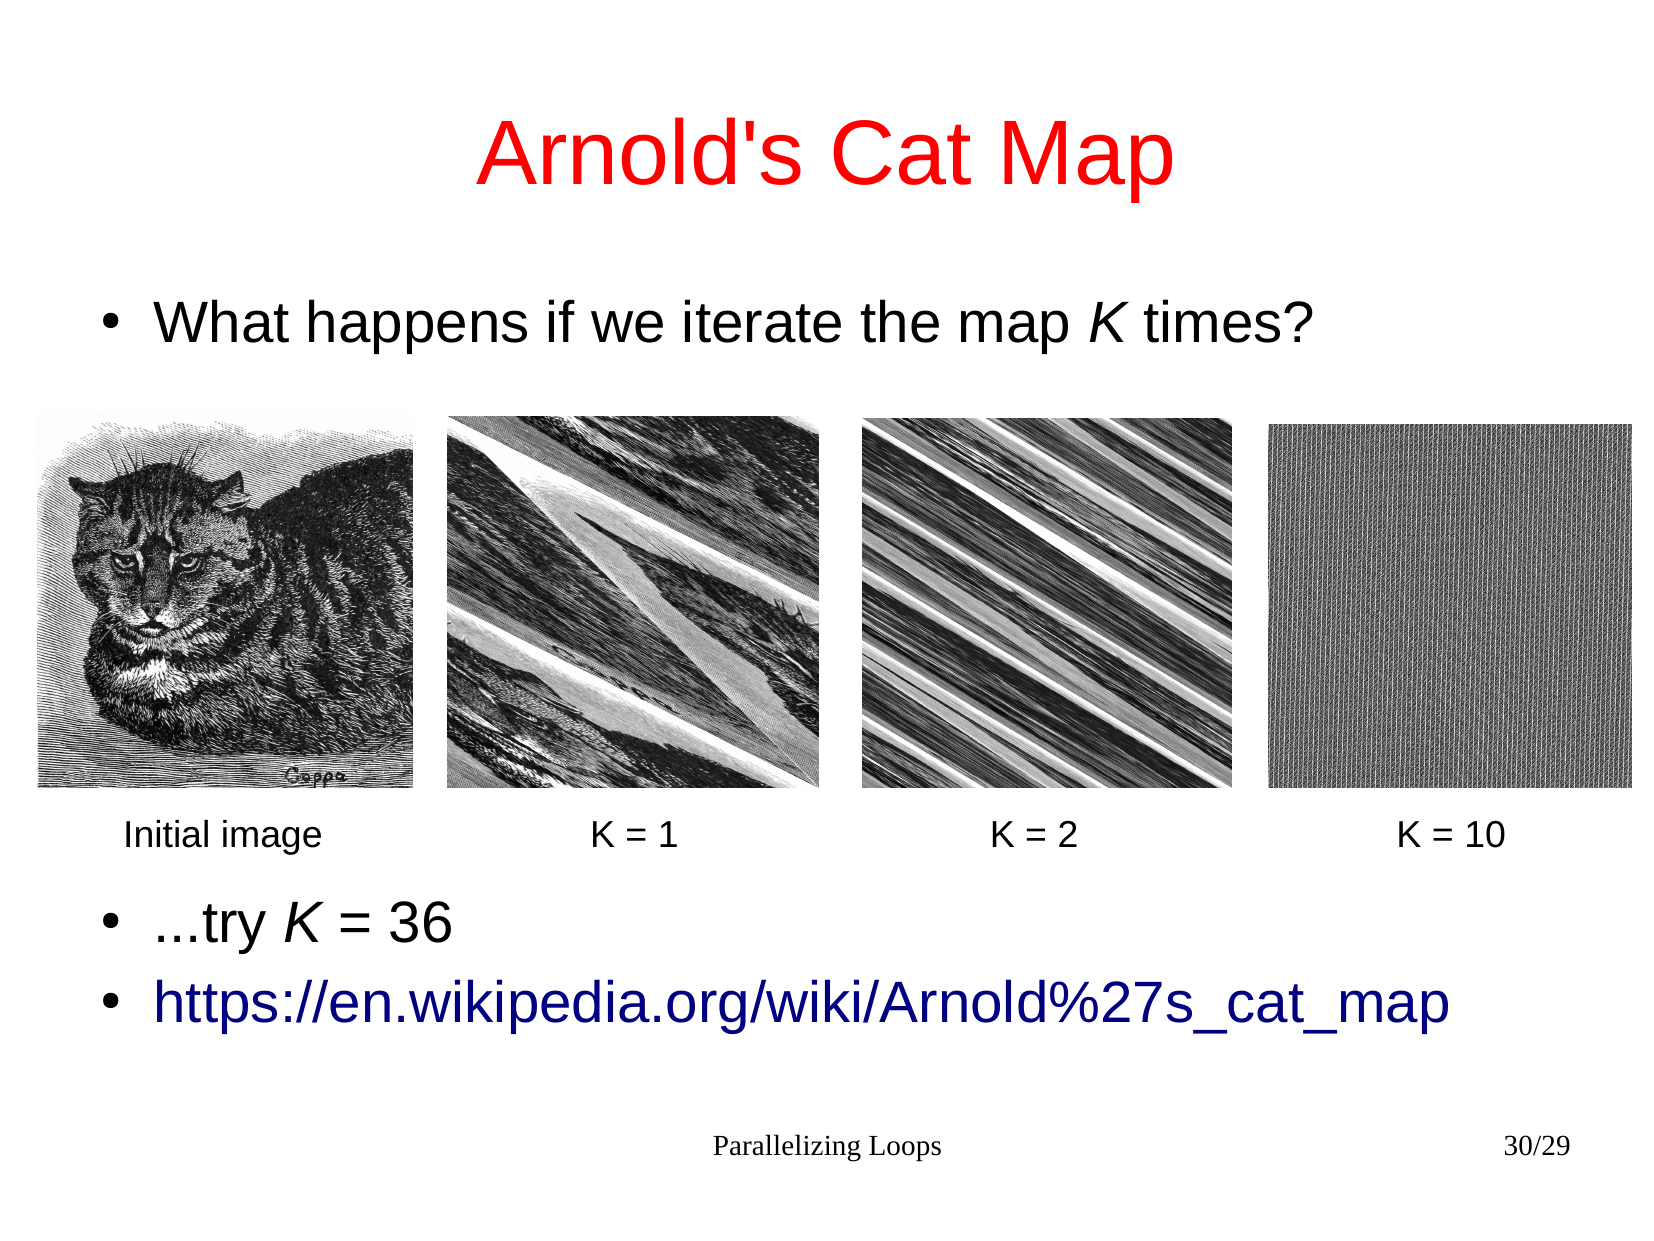

# Arnold's Cat Map
What happens if we iterate the map K times?
...try K = 36
https://en.wikipedia.org/wiki/Arnold%27s_cat_map
Initial image
K = 1
K = 2
K = 10
Parallelizing Loops
30